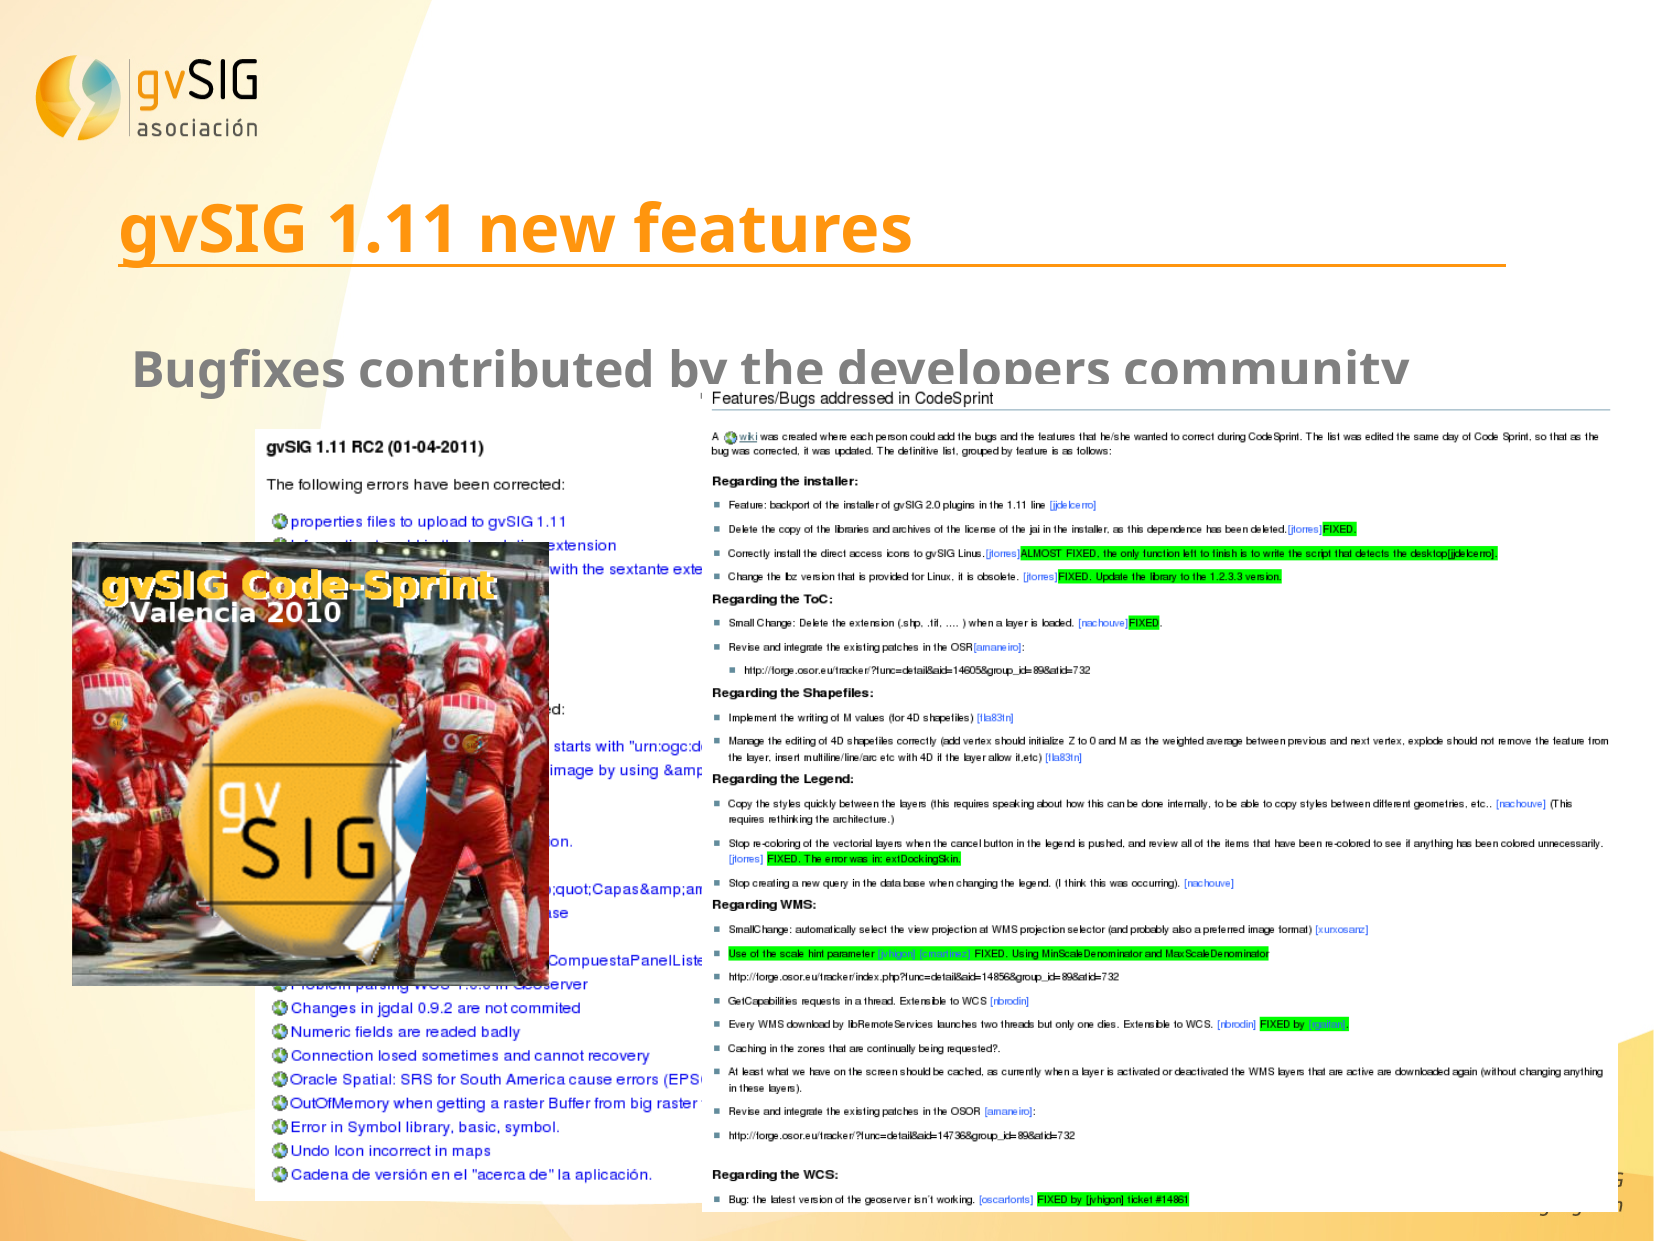

# gvSIG 1.11 new features
 Bugfixes contributed by the developers community